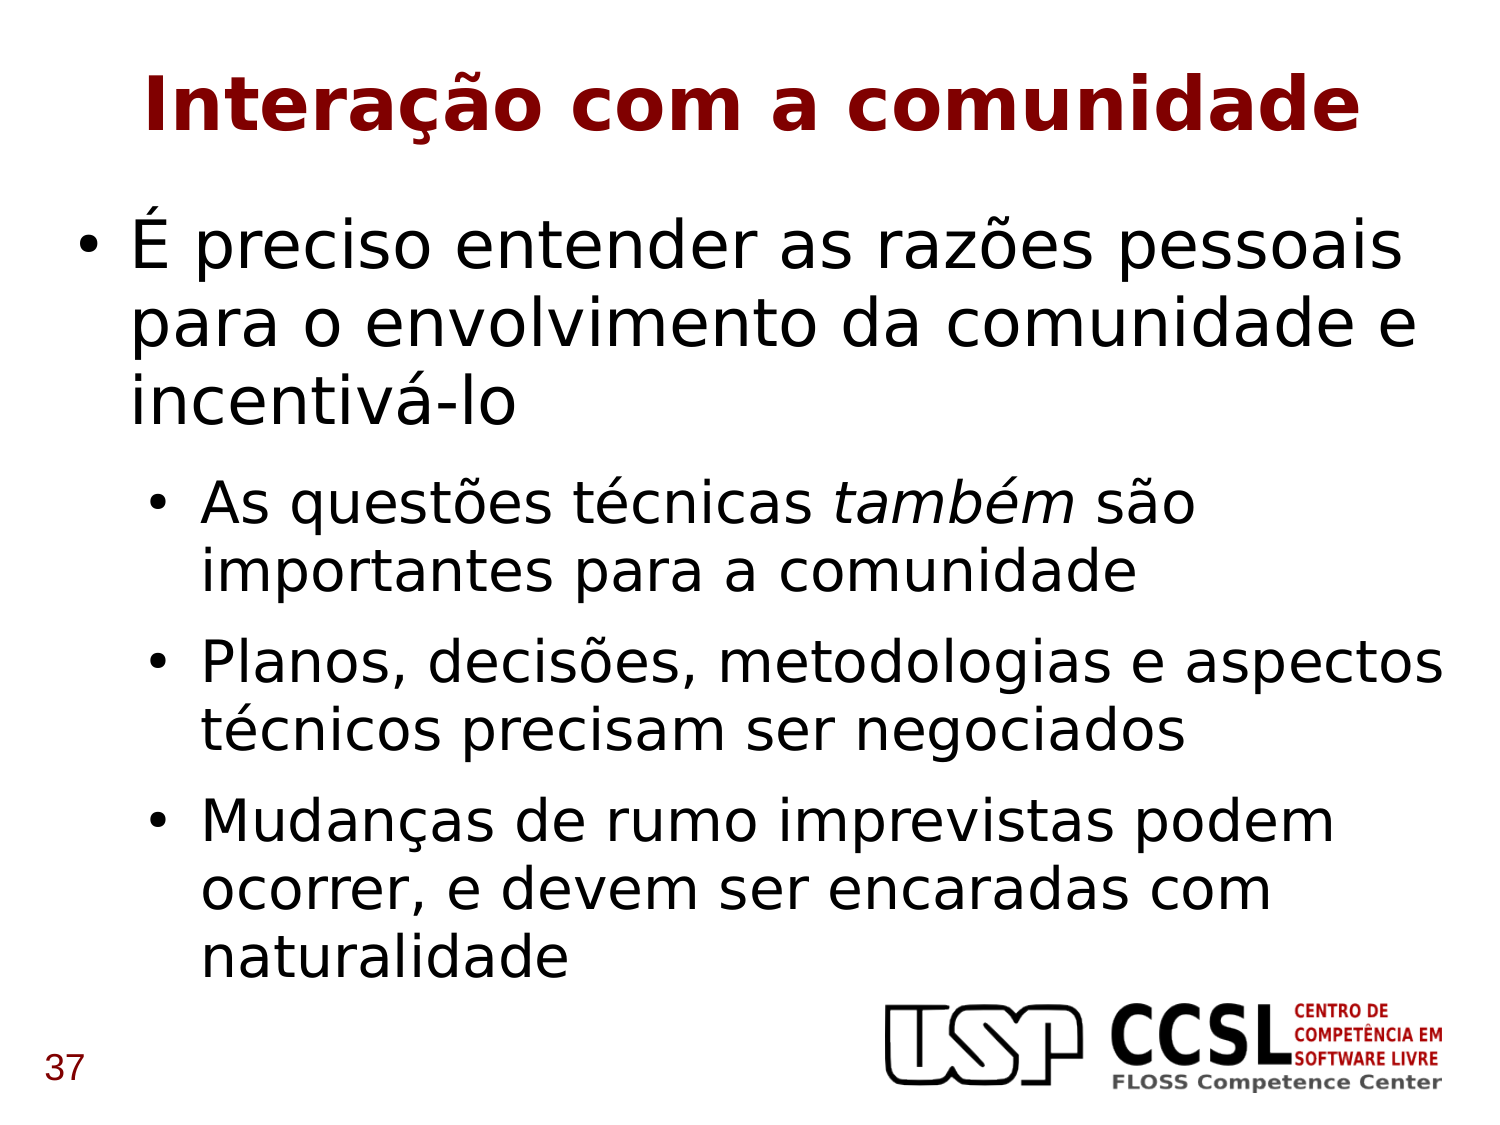

# Interação com a comunidade
É preciso entender as razões pessoais para o envolvimento da comunidade e incentivá-lo
As questões técnicas também são importantes para a comunidade
Planos, decisões, metodologias e aspectos técnicos precisam ser negociados
Mudanças de rumo imprevistas podem ocorrer, e devem ser encaradas com naturalidade